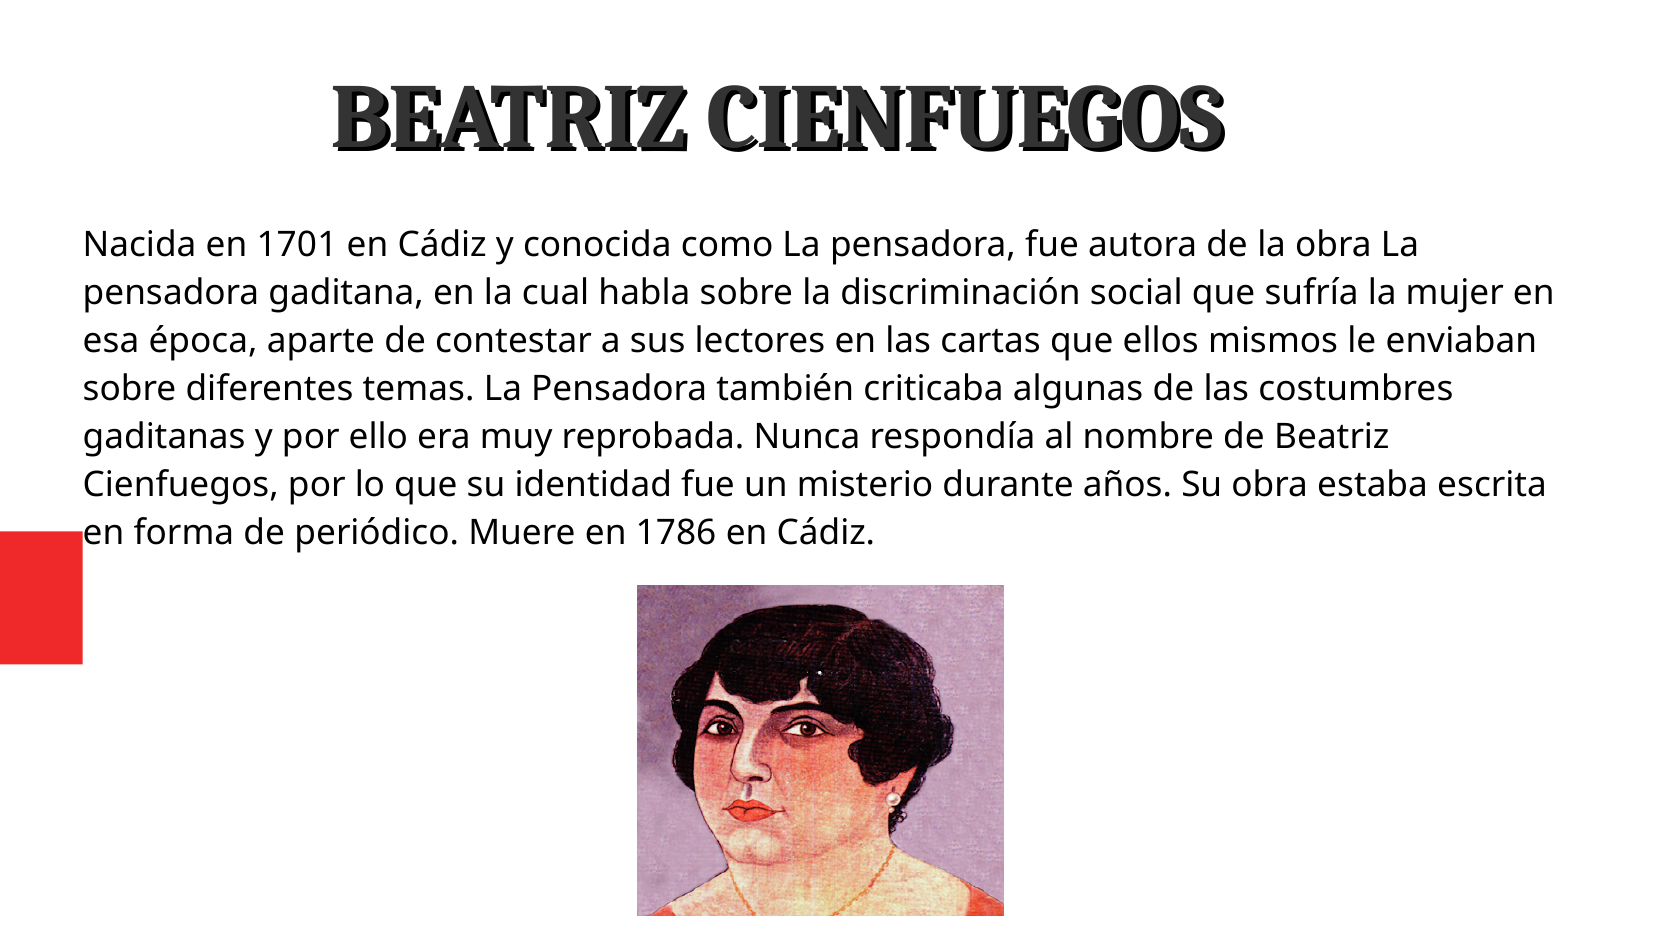

# BEATRIZ CIENFUEGOS
Nacida en 1701 en Cádiz y conocida como La pensadora, fue autora de la obra La pensadora gaditana, en la cual habla sobre la discriminación social que sufría la mujer en esa época, aparte de contestar a sus lectores en las cartas que ellos mismos le enviaban sobre diferentes temas. La Pensadora también criticaba algunas de las costumbres gaditanas y por ello era muy reprobada. Nunca respondía al nombre de Beatriz Cienfuegos, por lo que su identidad fue un misterio durante años. Su obra estaba escrita en forma de periódico. Muere en 1786 en Cádiz.